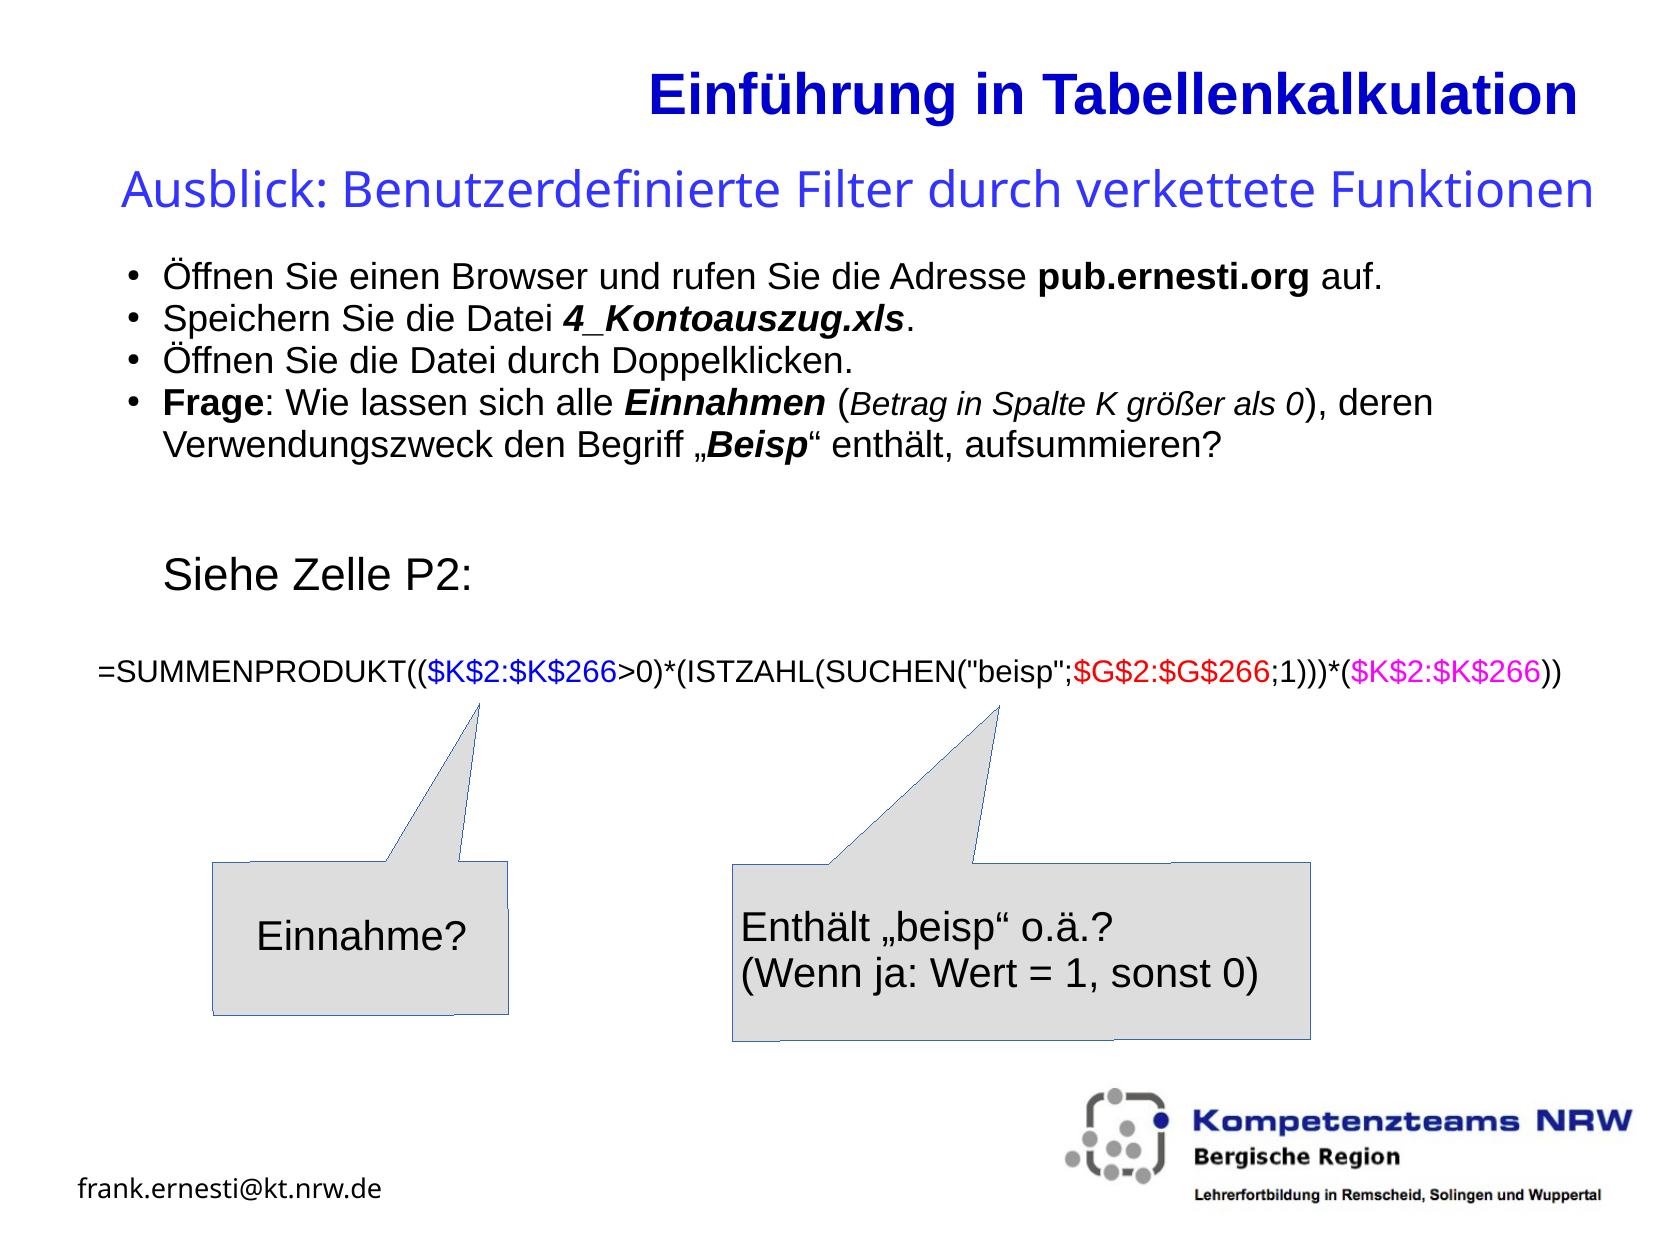

| | Einführung in Tabellenkalkulation |
| --- | --- |
Ausblick: Benutzerdefinierte Filter durch verkettete Funktionen
Öffnen Sie einen Browser und rufen Sie die Adresse pub.ernesti.org auf.
Speichern Sie die Datei 4_Kontoauszug.xls.
Öffnen Sie die Datei durch Doppelklicken.
Frage: Wie lassen sich alle Einnahmen (Betrag in Spalte K größer als 0), deren
Verwendungszweck den Begriff „Beisp“ enthält, aufsummieren?
Siehe Zelle P2:
=SUMMENPRODUKT(($K$2:$K$266>0)*(ISTZAHL(SUCHEN("beisp";$G$2:$G$266;1)))*($K$2:$K$266))
Einnahme?
Enthält „beisp“ o.ä.?
(Wenn ja: Wert = 1, sonst 0)
frank.ernesti@kt.nrw.de